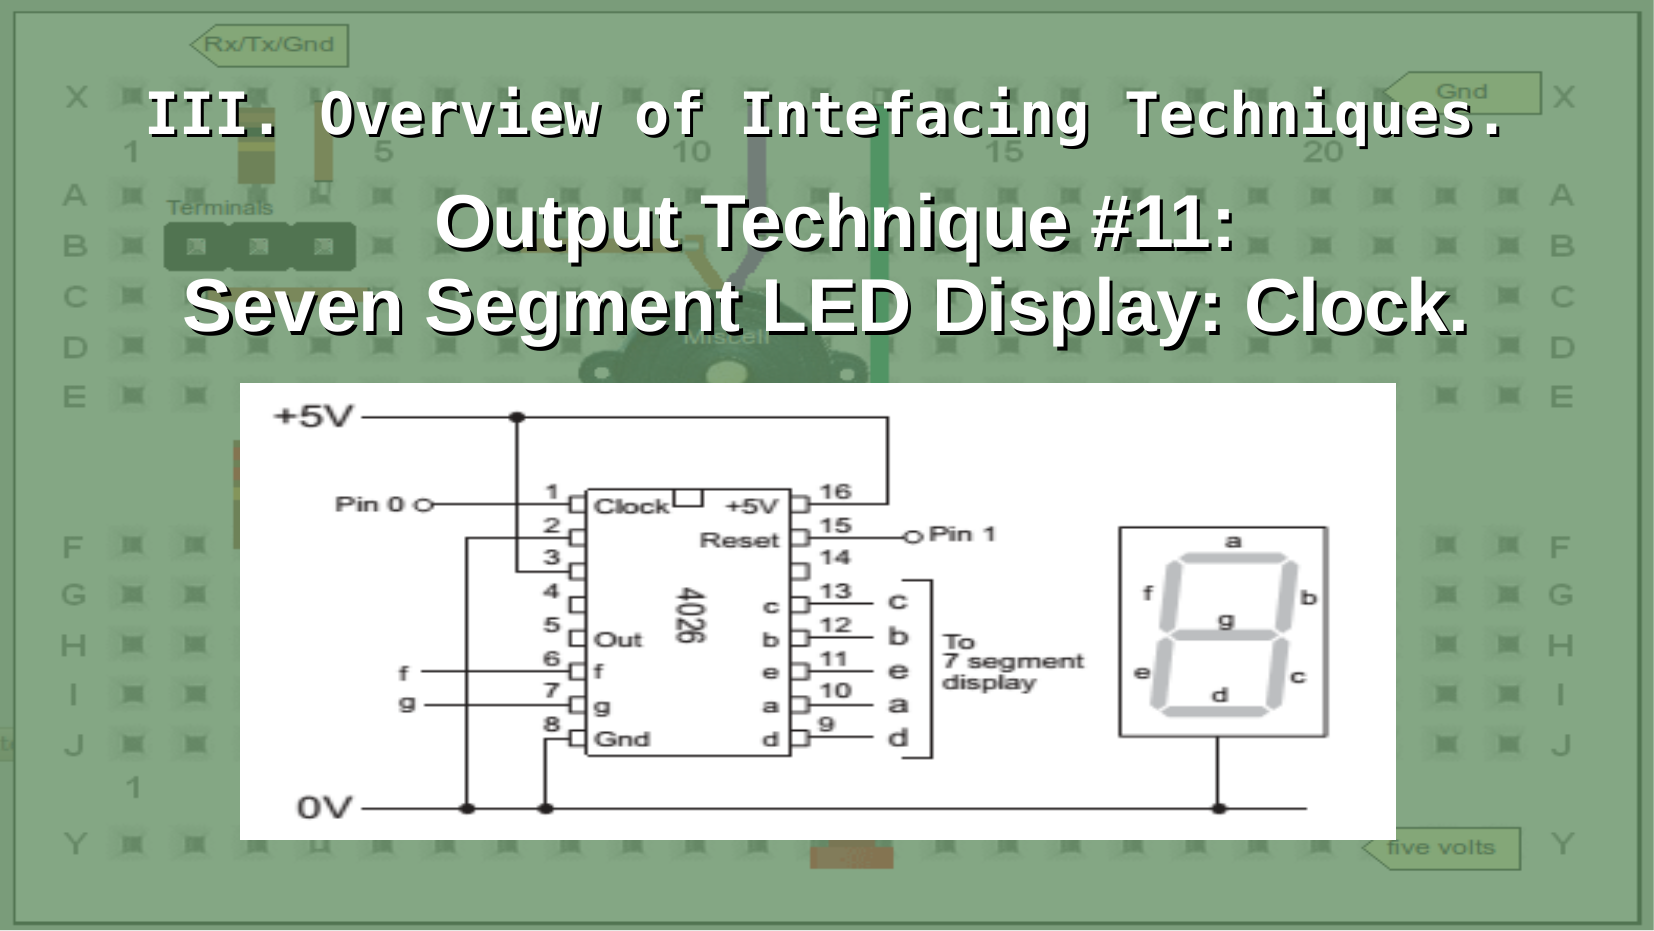

# III. Overview of Intefacing Techniques.
 Output Technique #11:
Seven Segment LED Display: Clock.